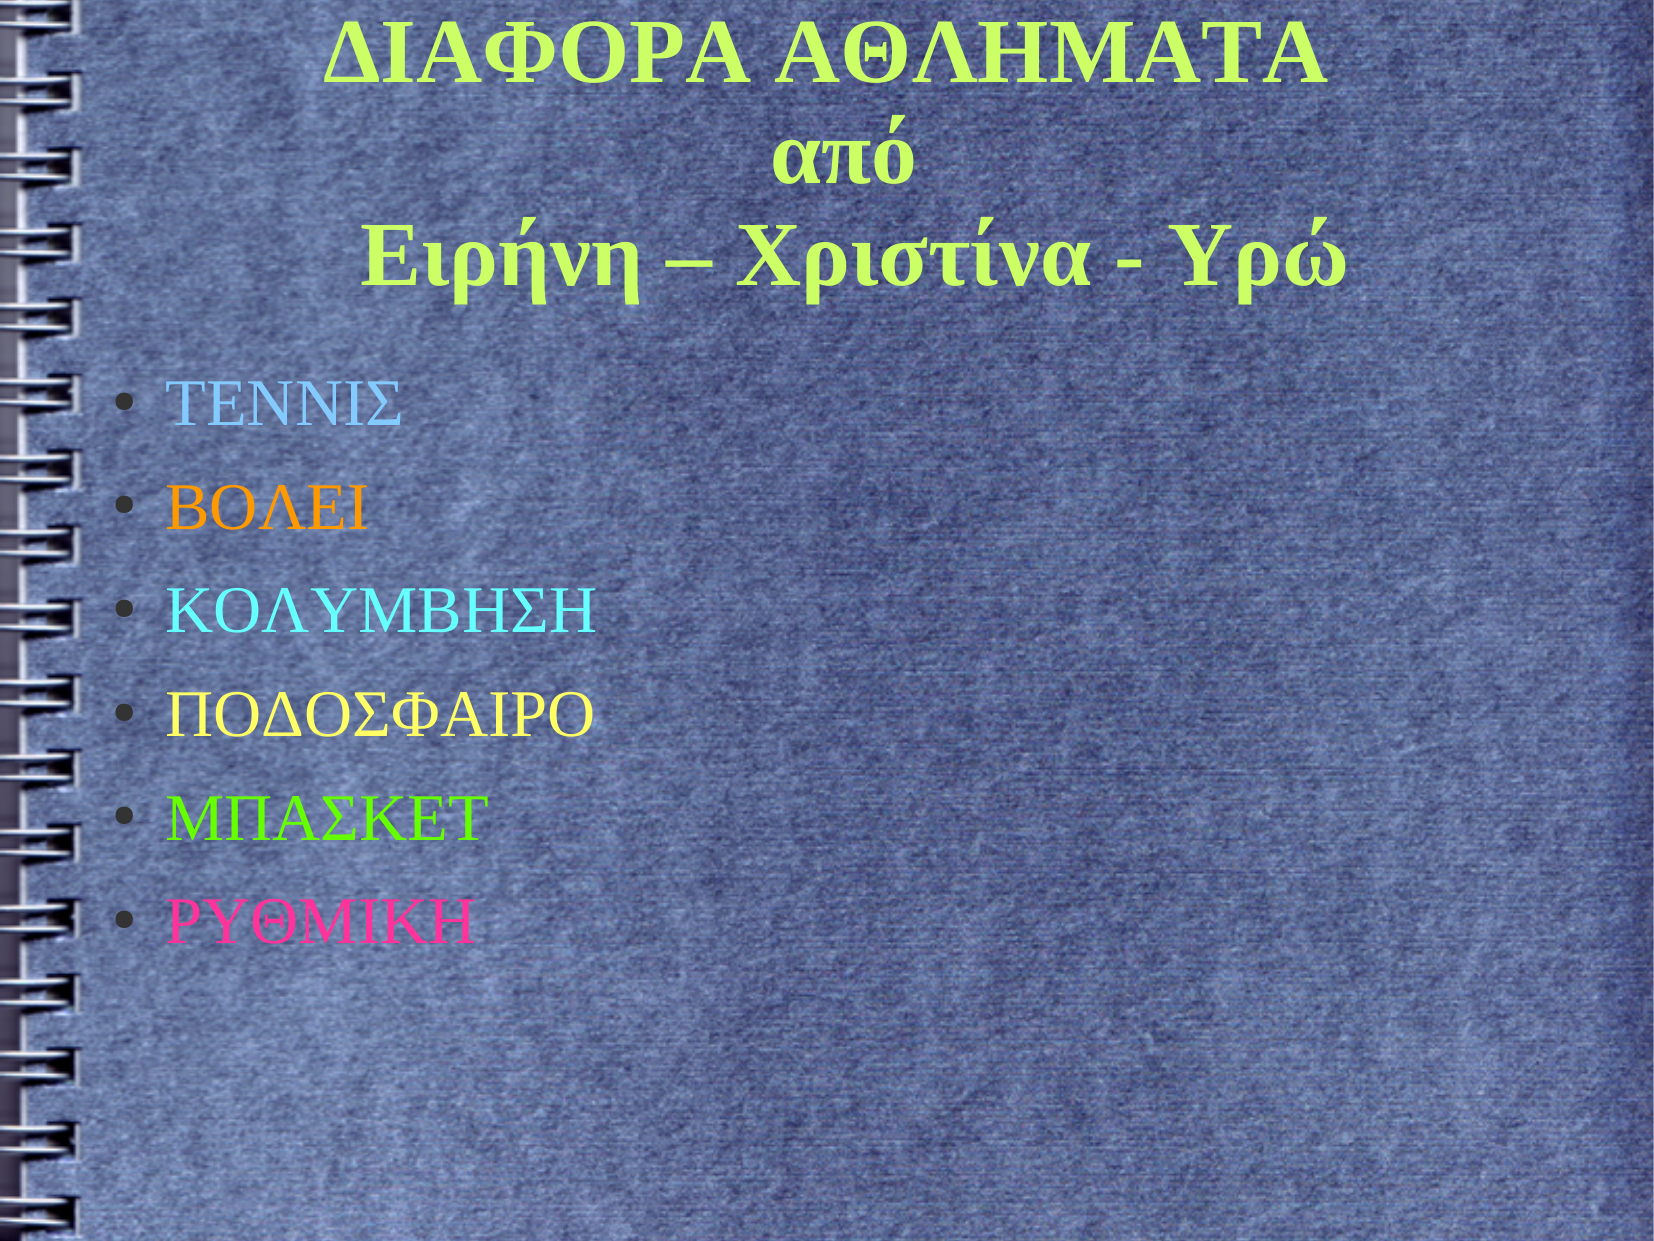

# ΔΙΑΦΟΡΑ ΑΘΛΗΜΑΤΑ από Ειρήνη – Χριστίνα - Υρώ
ΤΕΝΝΙΣ
ΒΟΛΕΙ
ΚΟΛΥΜΒΗΣΗ
ΠΟΔΟΣΦΑΙΡΟ
ΜΠΑΣΚΕΤ
ΡΥΘΜΙΚΗ